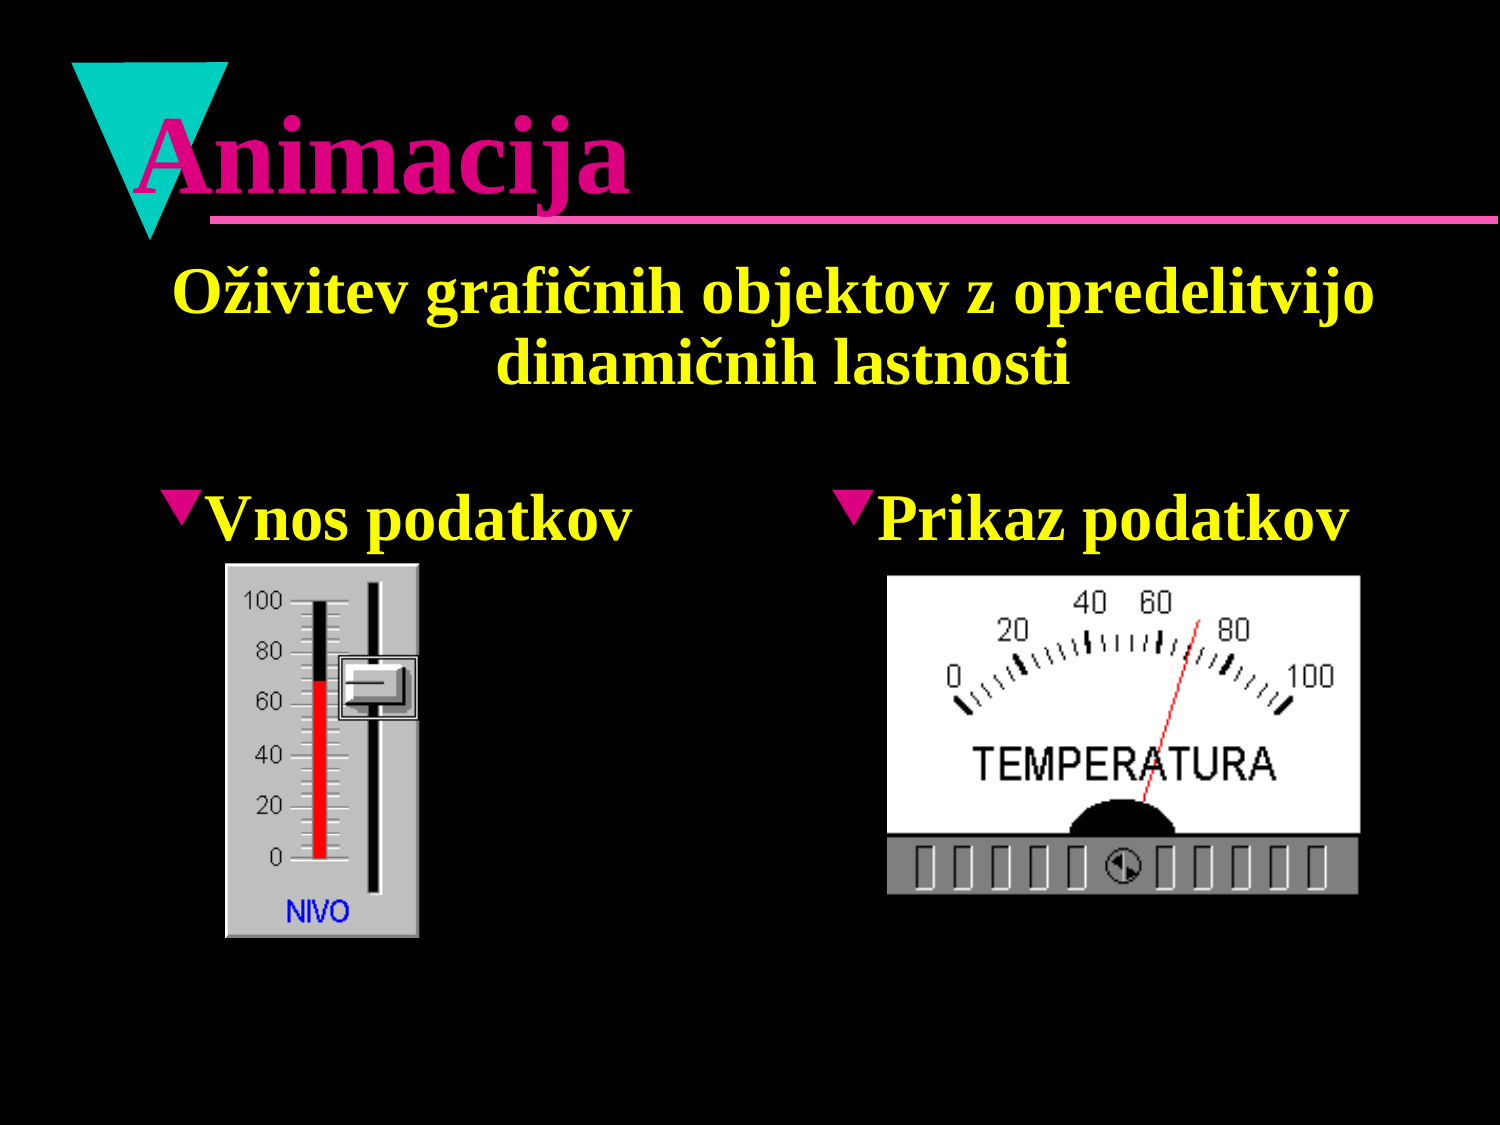

# Animacija
Oživitev grafičnih objektov z opredelitvijo
 dinamičnih lastnosti
Vnos podatkov
Tipka
Drsnik
Prikaz podatkov
Sprememba barve
utripanje
Sprememba velikosti
Animacija
2